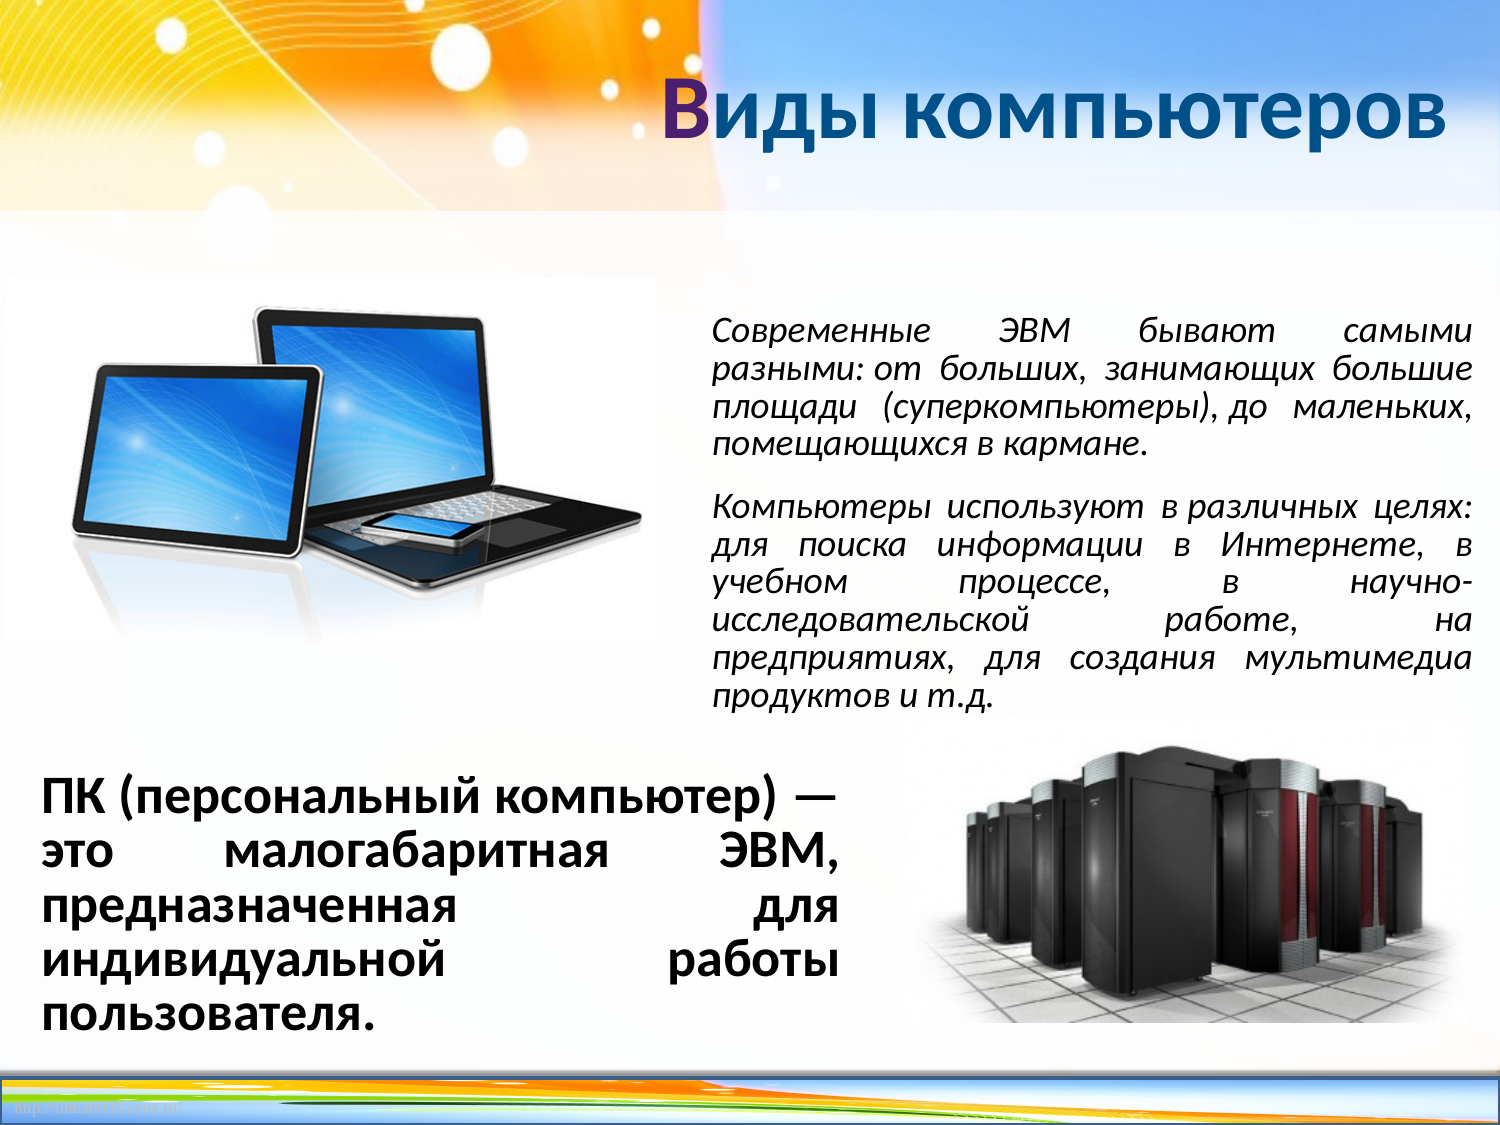

# Виды компьютеров
Современные ЭВМ бывают самыми разными: от больших, занимающих большие площади (суперкомпьютеры), до маленьких, помещающихся в кармане.
Компьютеры используют в различных целях: для поиска информации в Интернете, в учебном процессе, в научно-исследовательской работе, на предприятиях, для создания мультимедиа продуктов и т.д.
ПК (персональный компьютер) — это малогабаритная ЭВМ, предназначенная для индивидуальной работы пользователя.